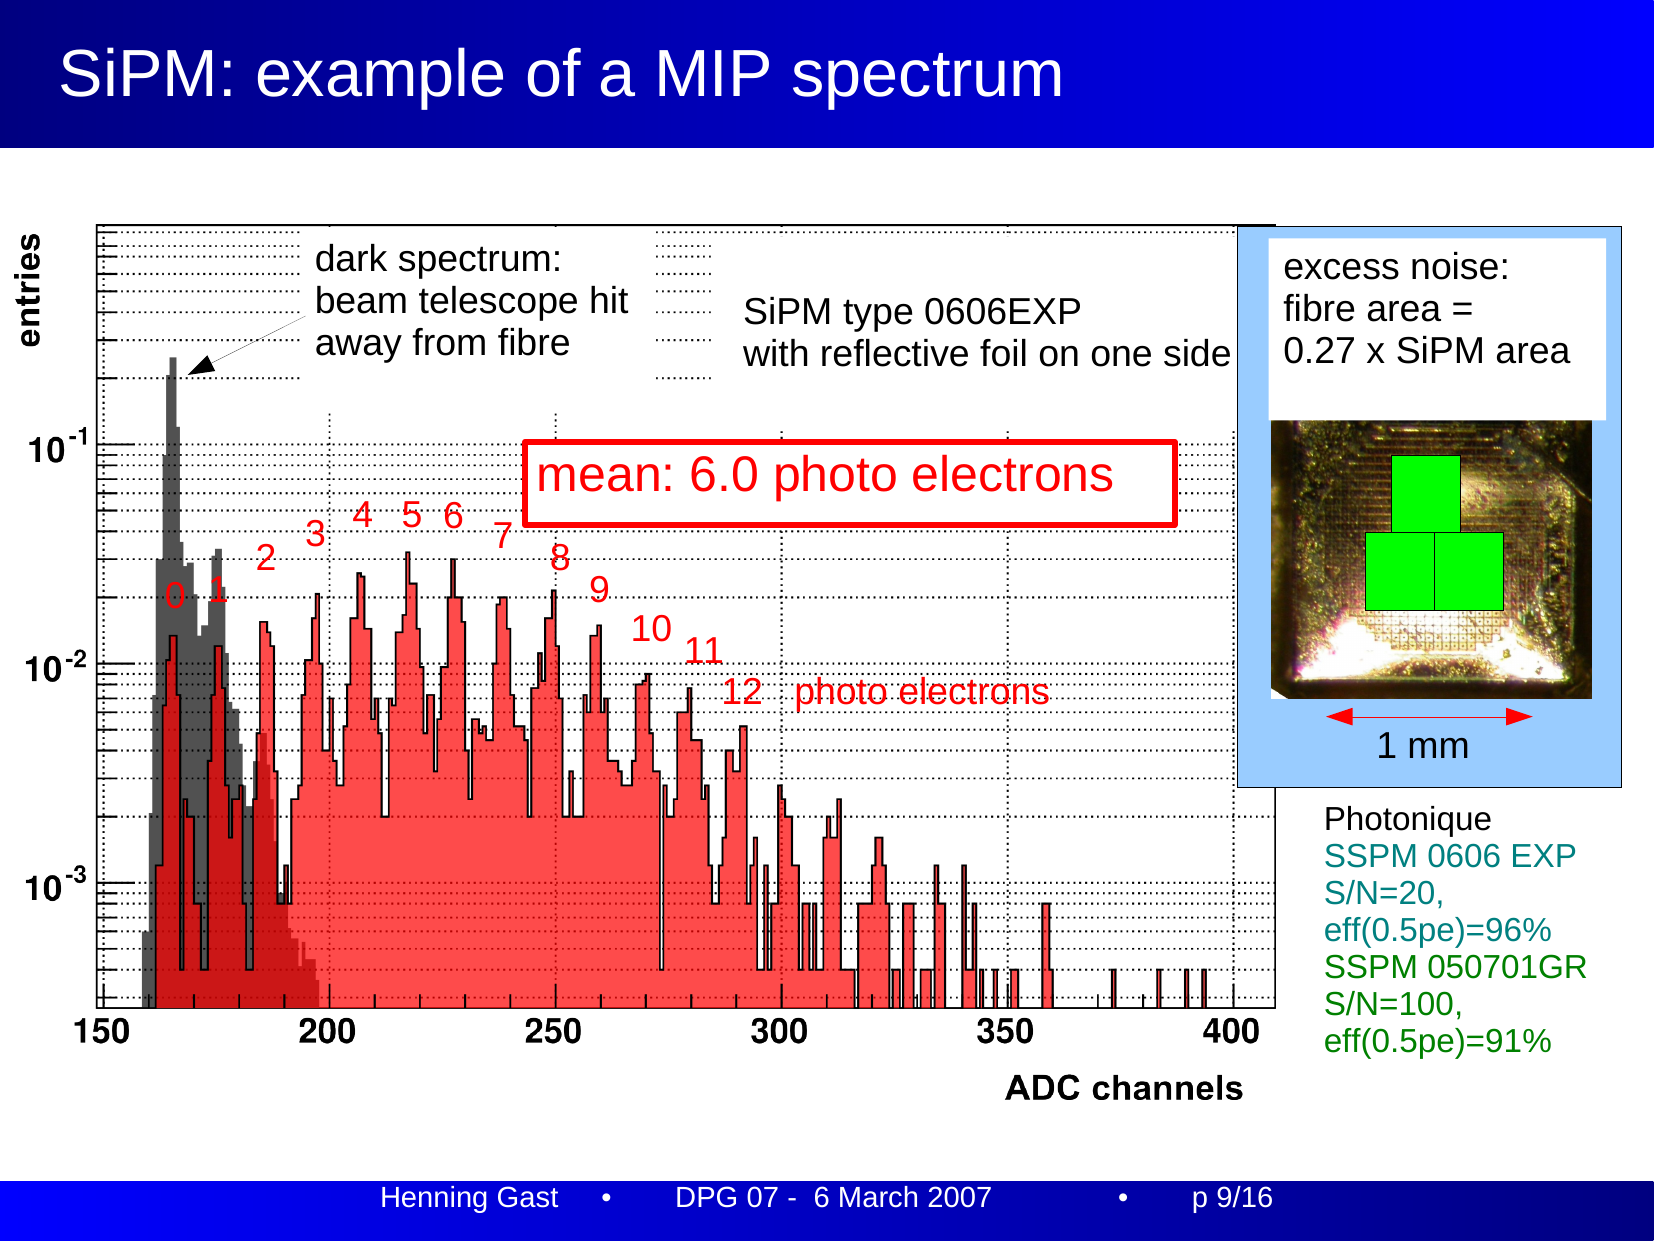

# SiPM: example of a MIP spectrum
dark spectrum: beam telescope hit away from fibre
SiPM type 0606EXP
with reflective foil on one side
excess noise:
fibre area =
0.27 x SiPM area
mean: 6.0 photo electrons
4
5
6
3
7
2
8
1
9
0
10
11
12 photo electrons
1 mm
Photonique
SSPM 0606 EXP
S/N=20, eff(0.5pe)=96%
SSPM 050701GR
S/N=100,
eff(0.5pe)=91%